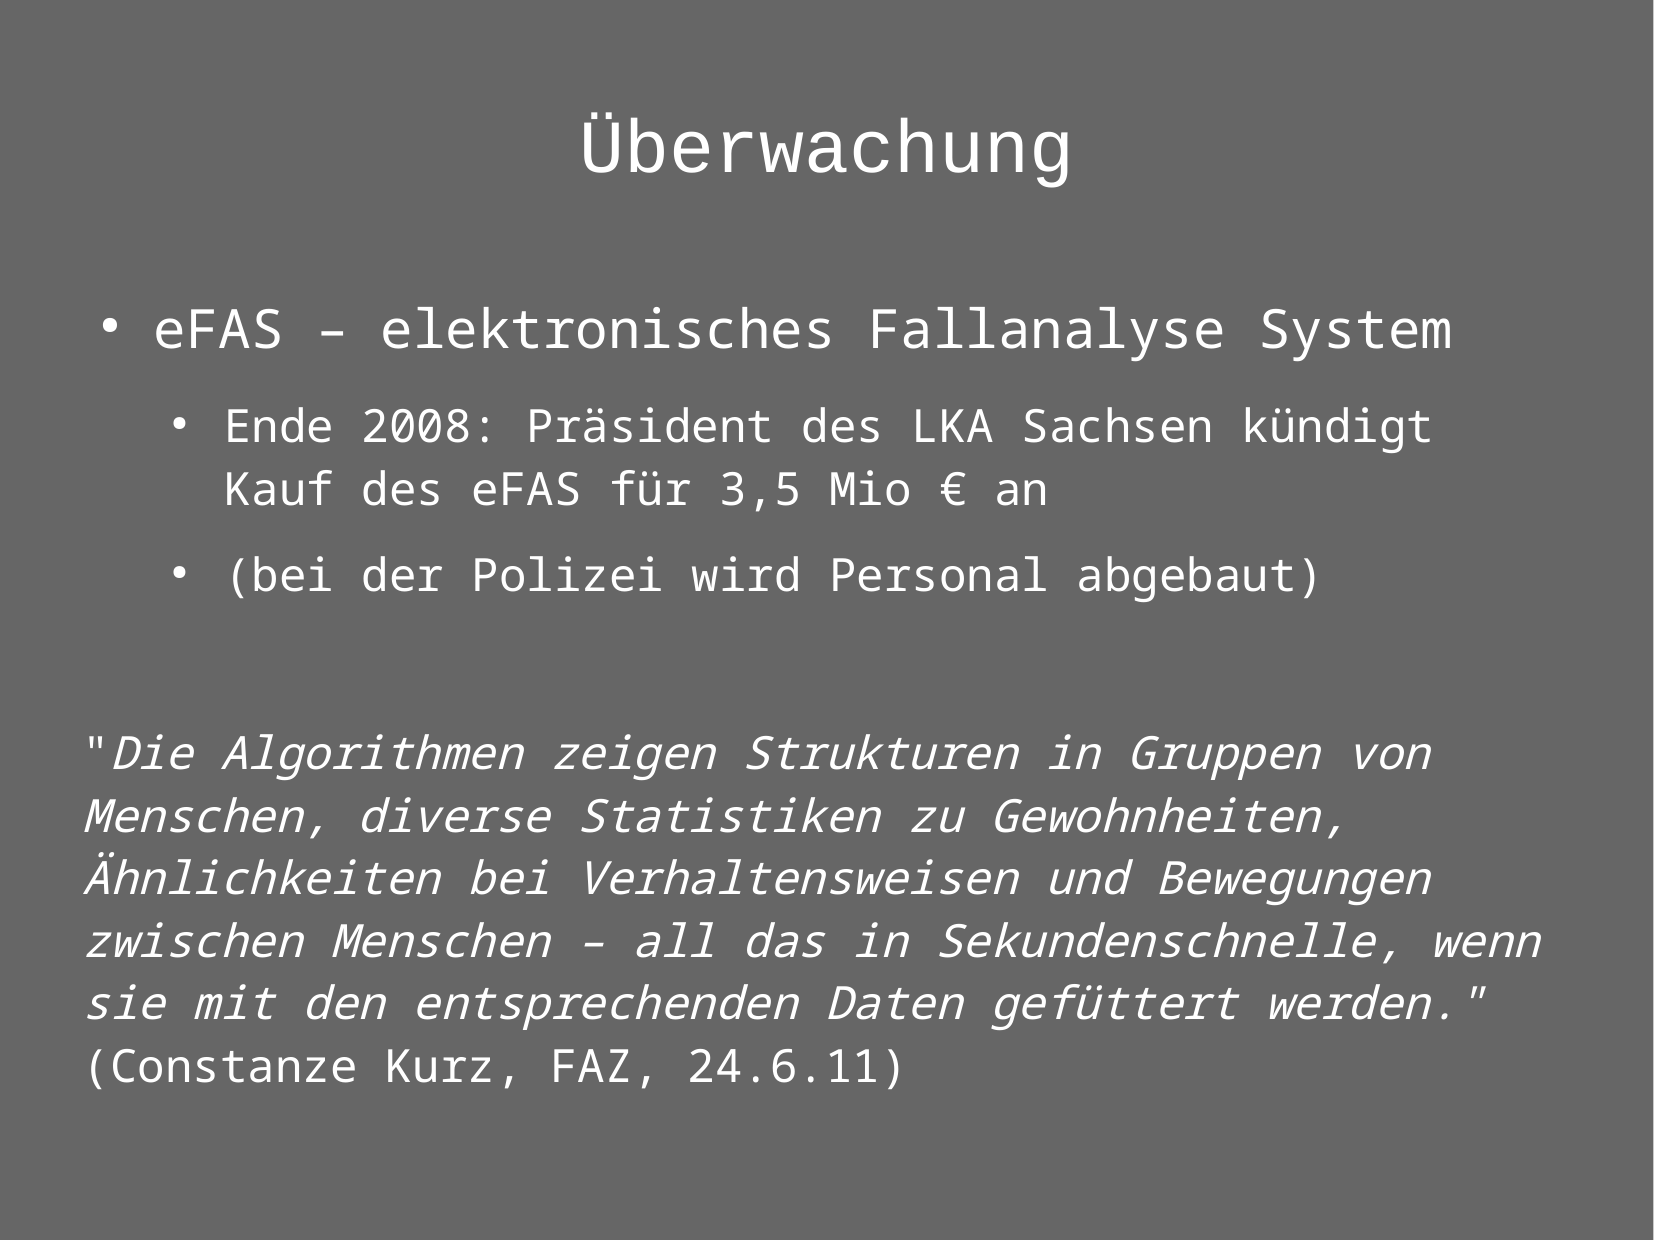

# Überwachung
eFAS – elektronisches Fallanalyse System
Ende 2008: Präsident des LKA Sachsen kündigt Kauf des eFAS für 3,5 Mio € an
(bei der Polizei wird Personal abgebaut)
"Die Algorithmen zeigen Strukturen in Gruppen von Menschen, diverse Statistiken zu Gewohnheiten, Ähnlichkeiten bei Verhaltensweisen und Bewegungen zwischen Menschen – all das in Sekundenschnelle, wenn sie mit den entsprechenden Daten gefüttert werden." (Constanze Kurz, FAZ, 24.6.11)